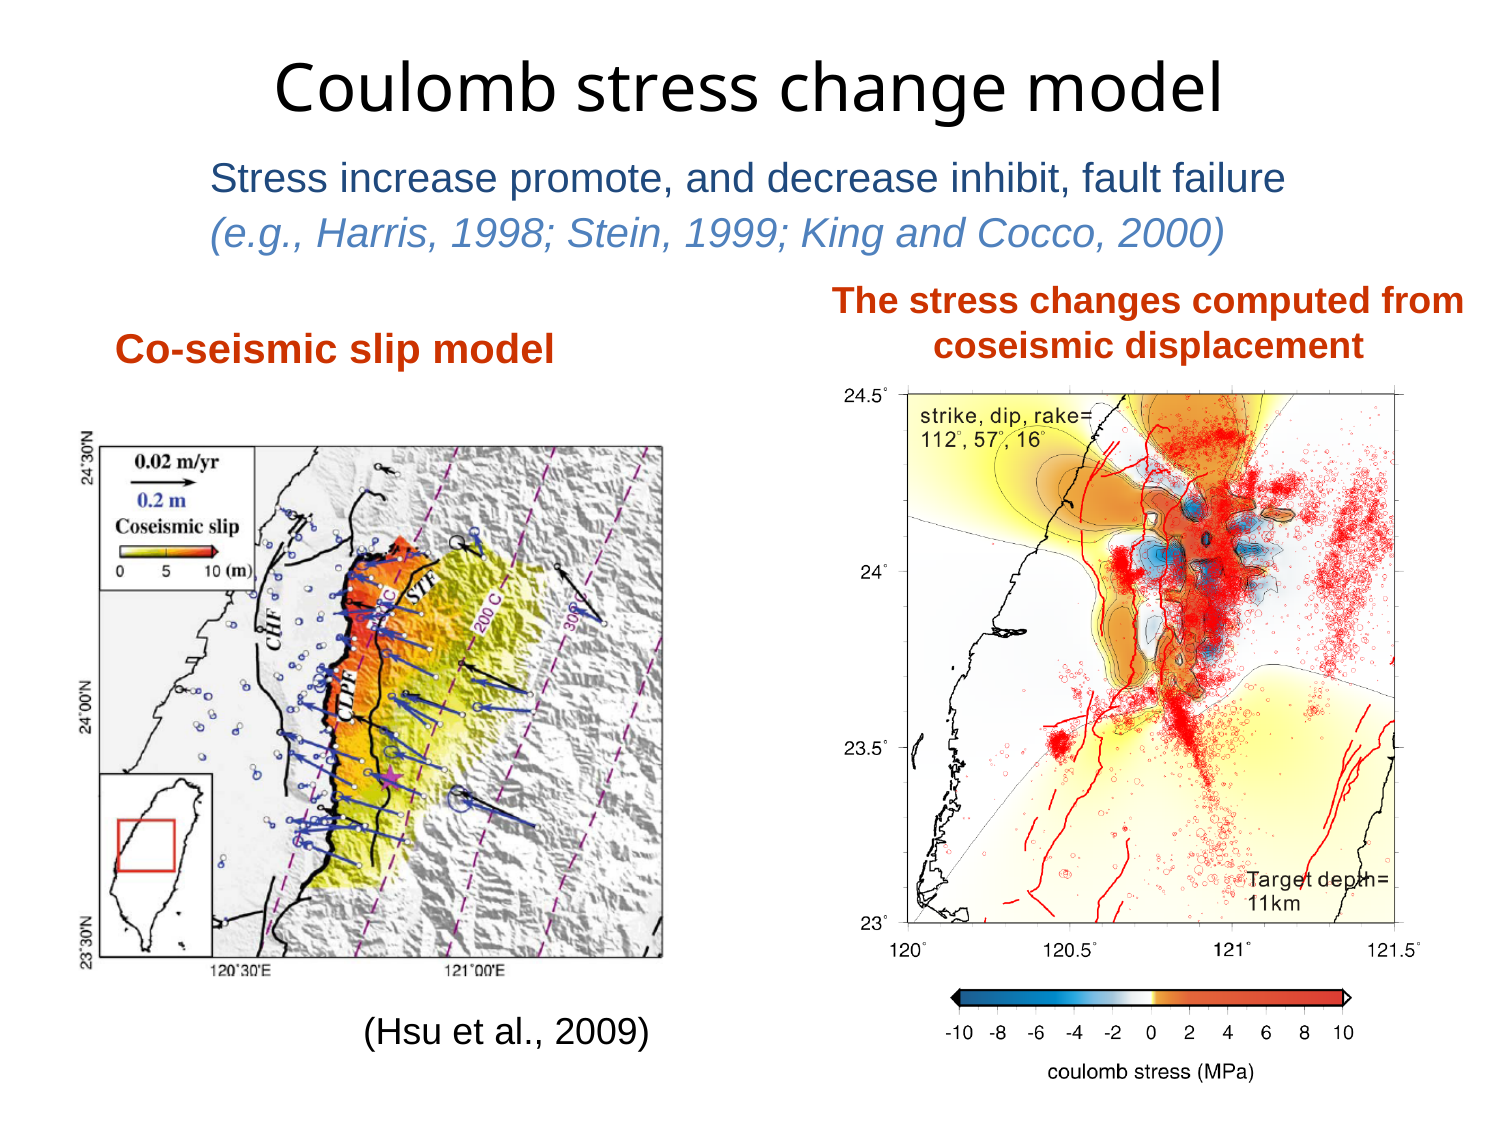

# Coulomb stress change model
Stress increase promote, and decrease inhibit, fault failure
(e.g., Harris, 1998; Stein, 1999; King and Cocco, 2000)
The stress changes computed from coseismic displacement
Co-seismic slip model
(Hsu et al., 2009)